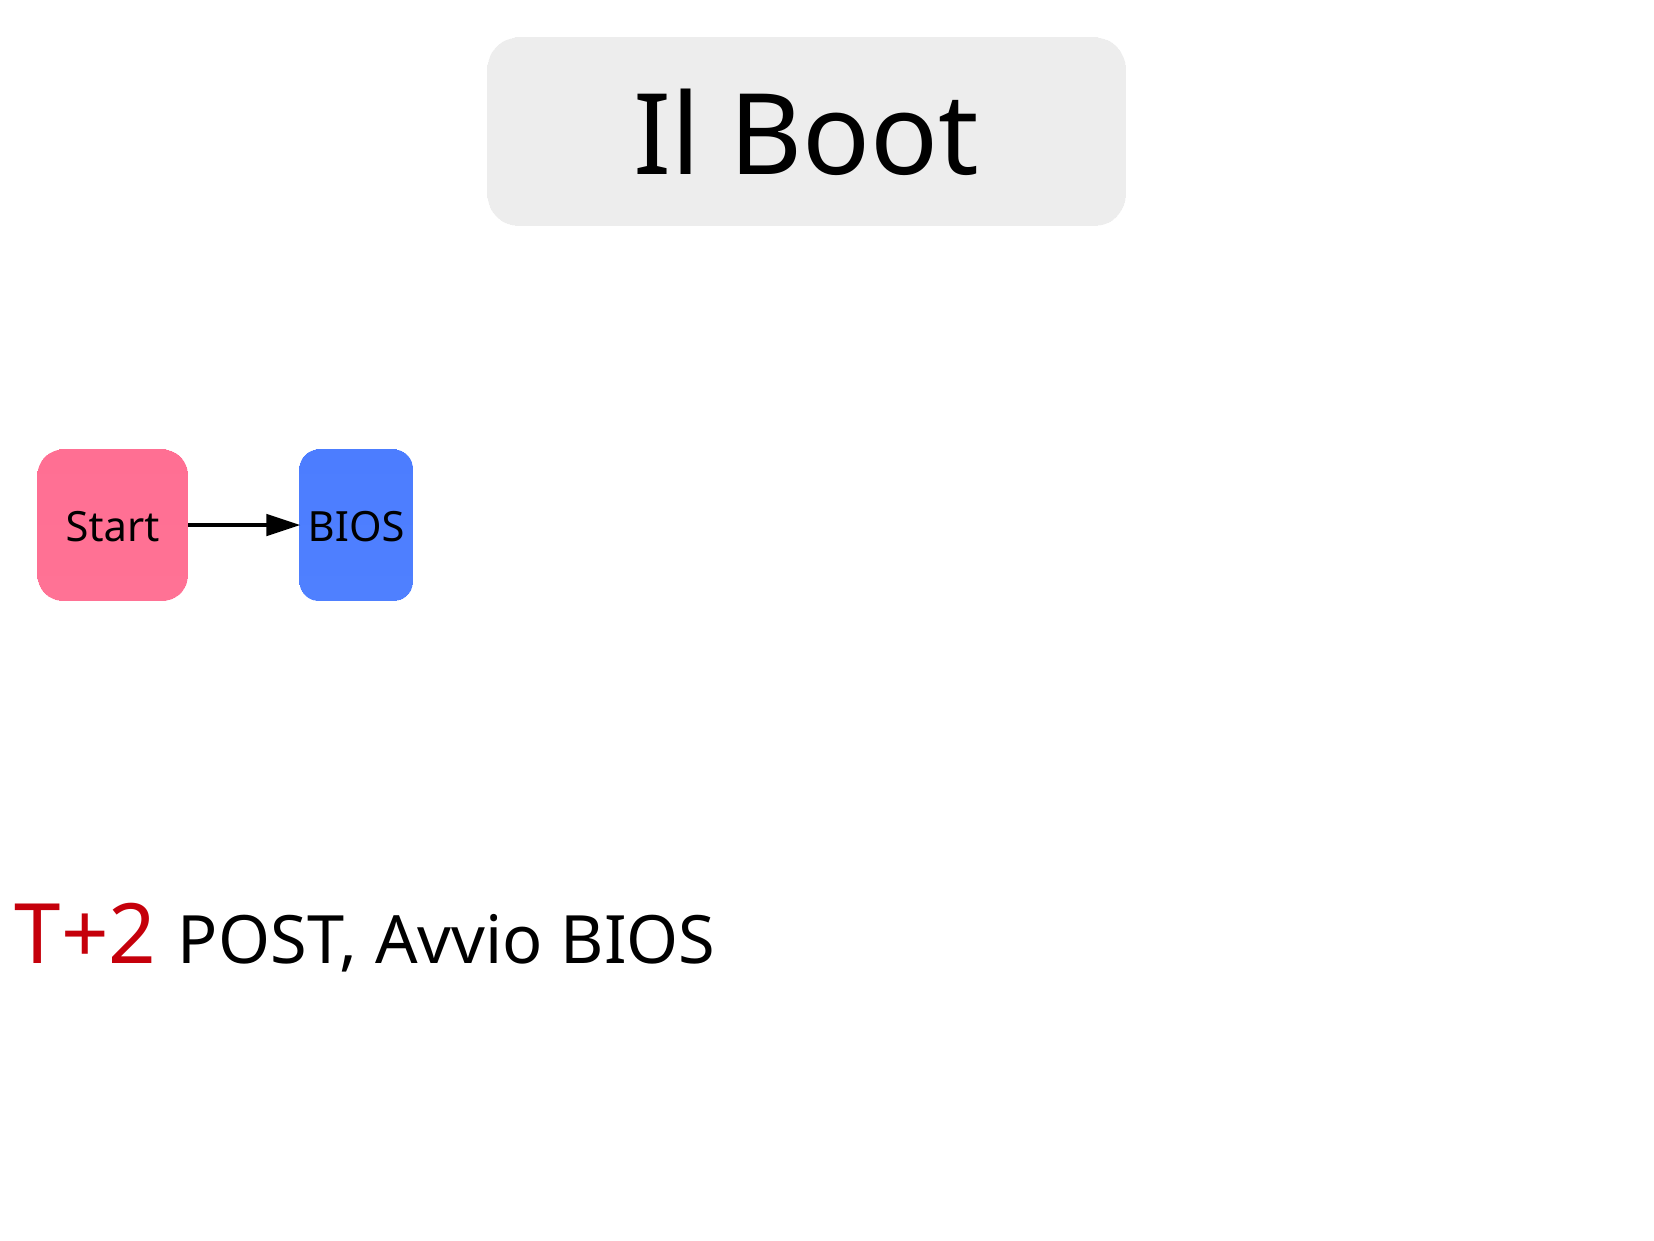

Il Boot
Start
BIOS
T+2 POST, Avvio BIOS